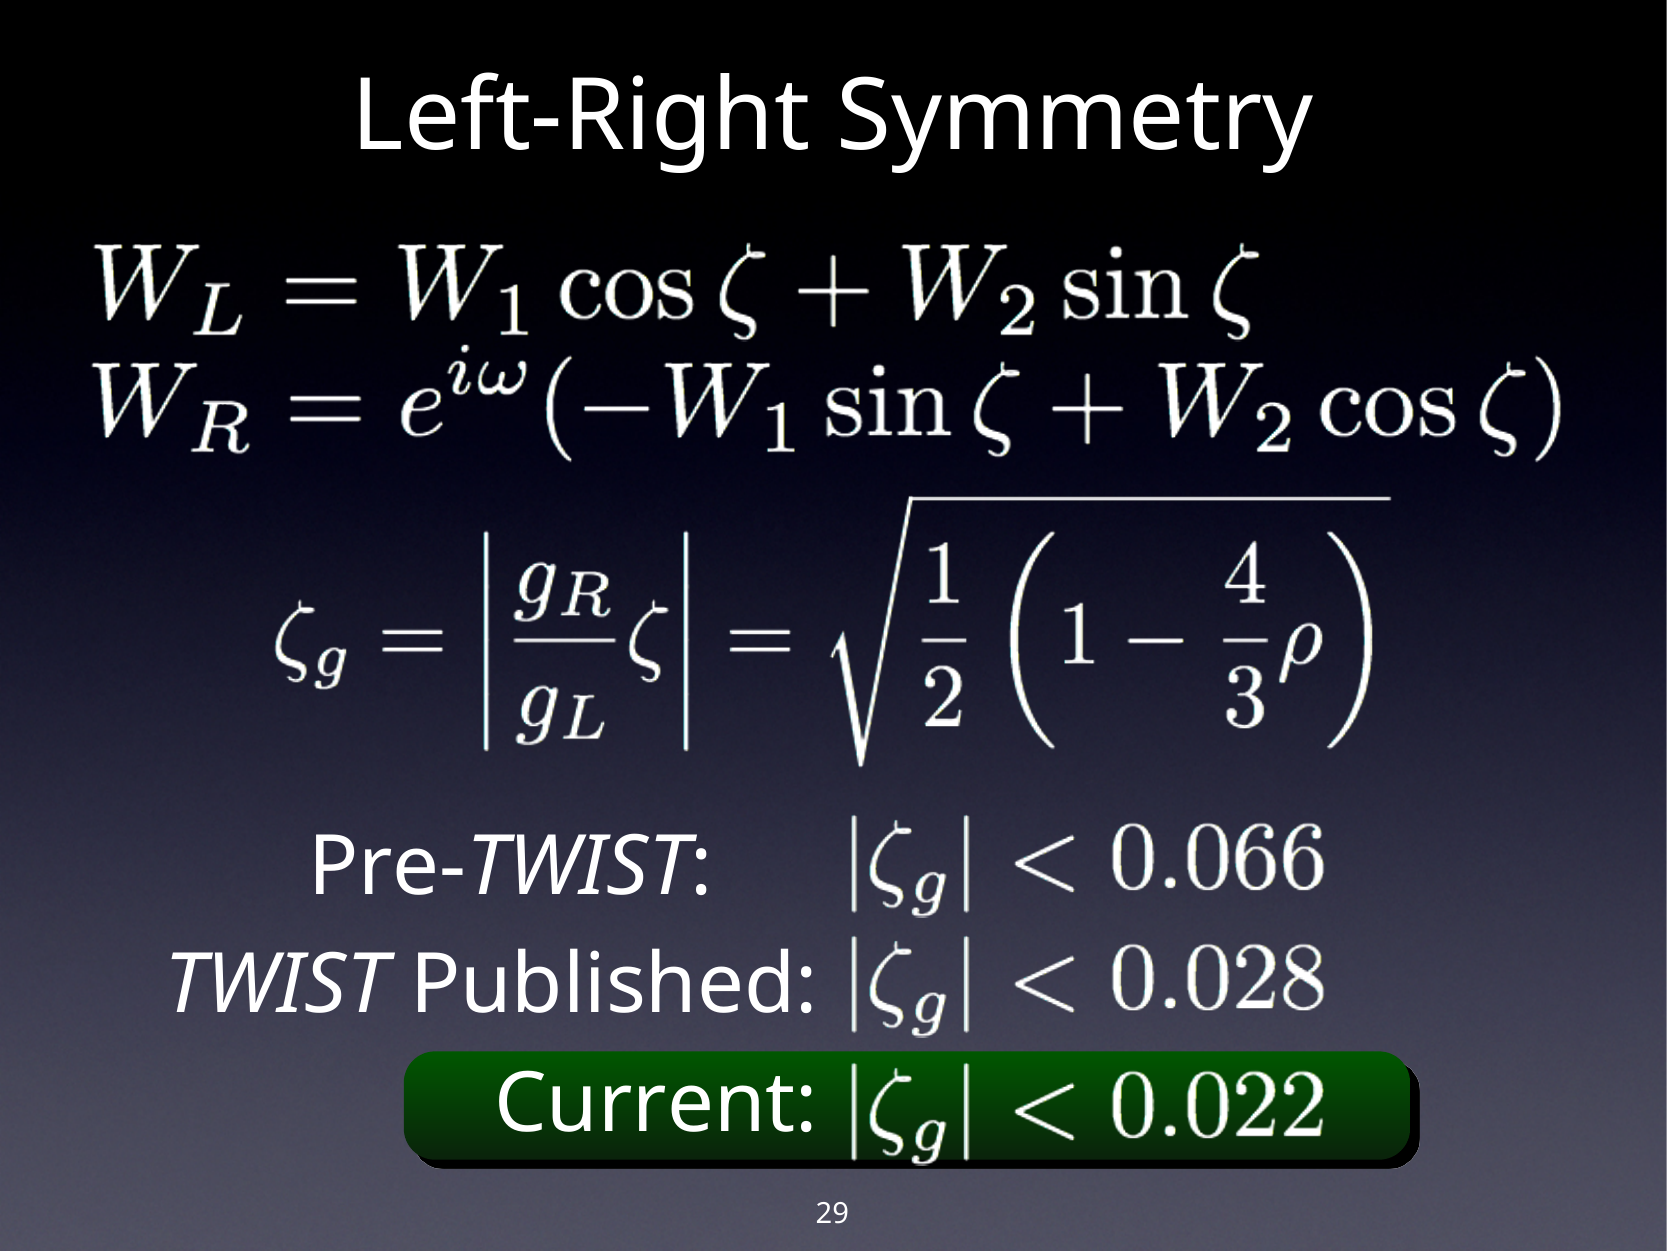

# Left-Right Symmetry
Pre-TWIST:
TWIST Published:
Current: